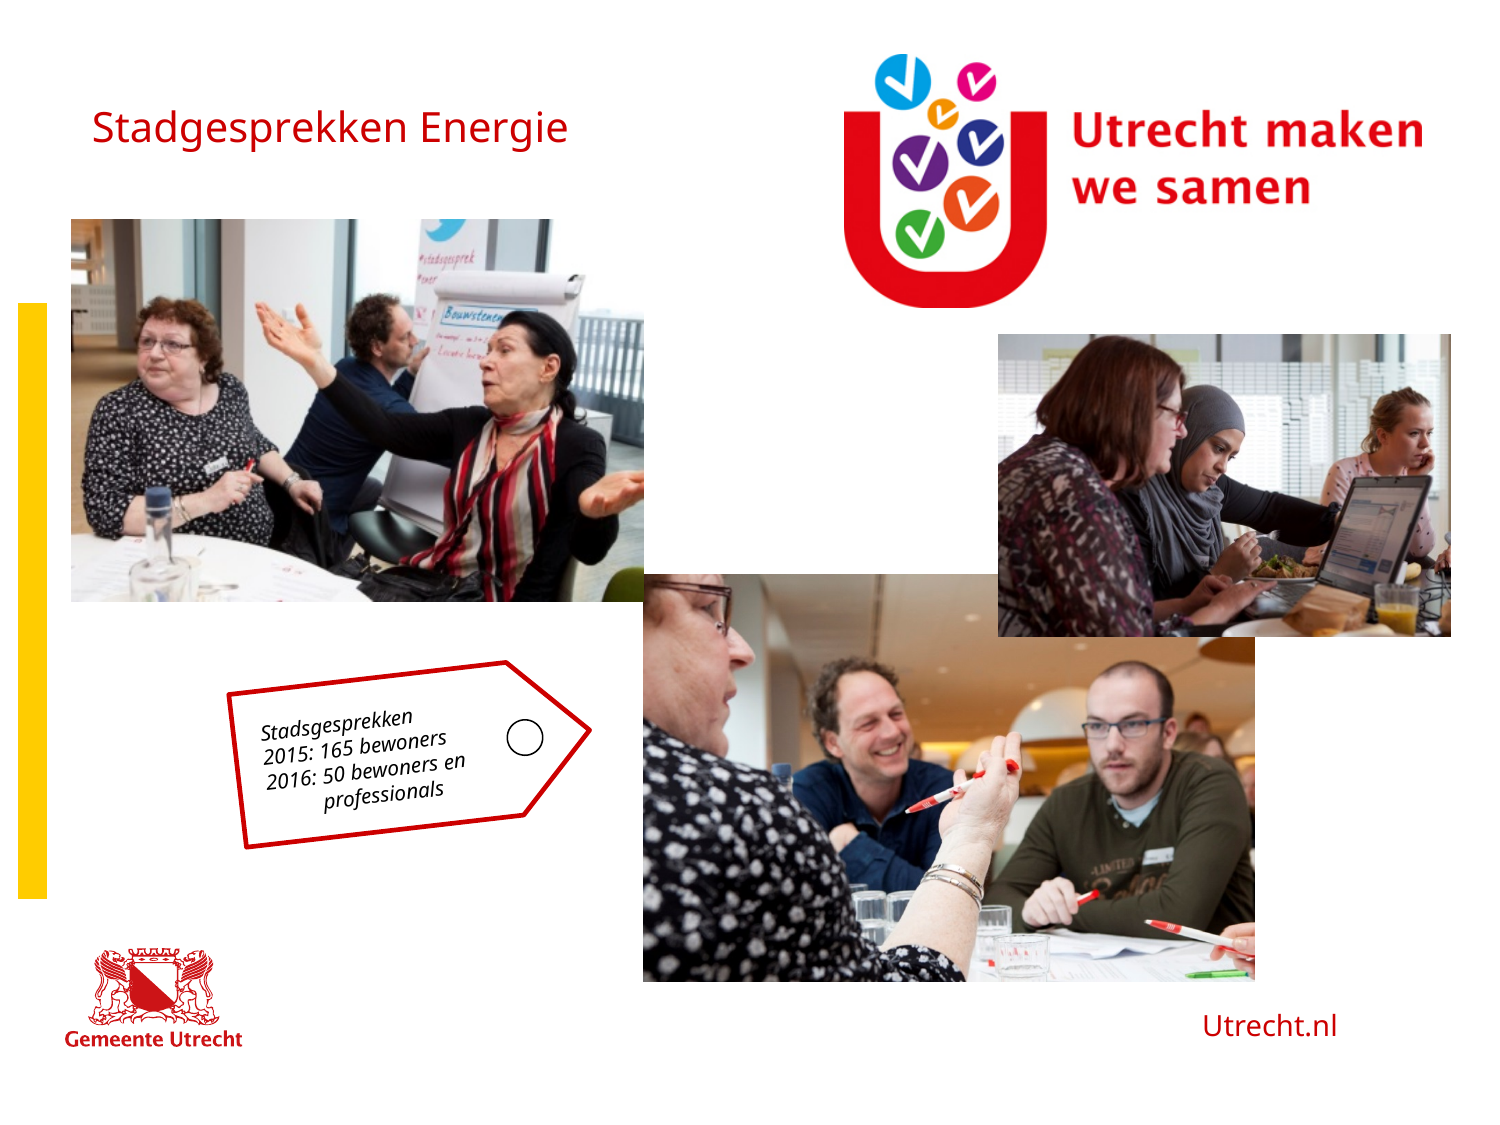

# Stadgesprekken Energie
Stadsgesprekken
2015: 165 bewoners
2016: 50 bewoners en
 professionals